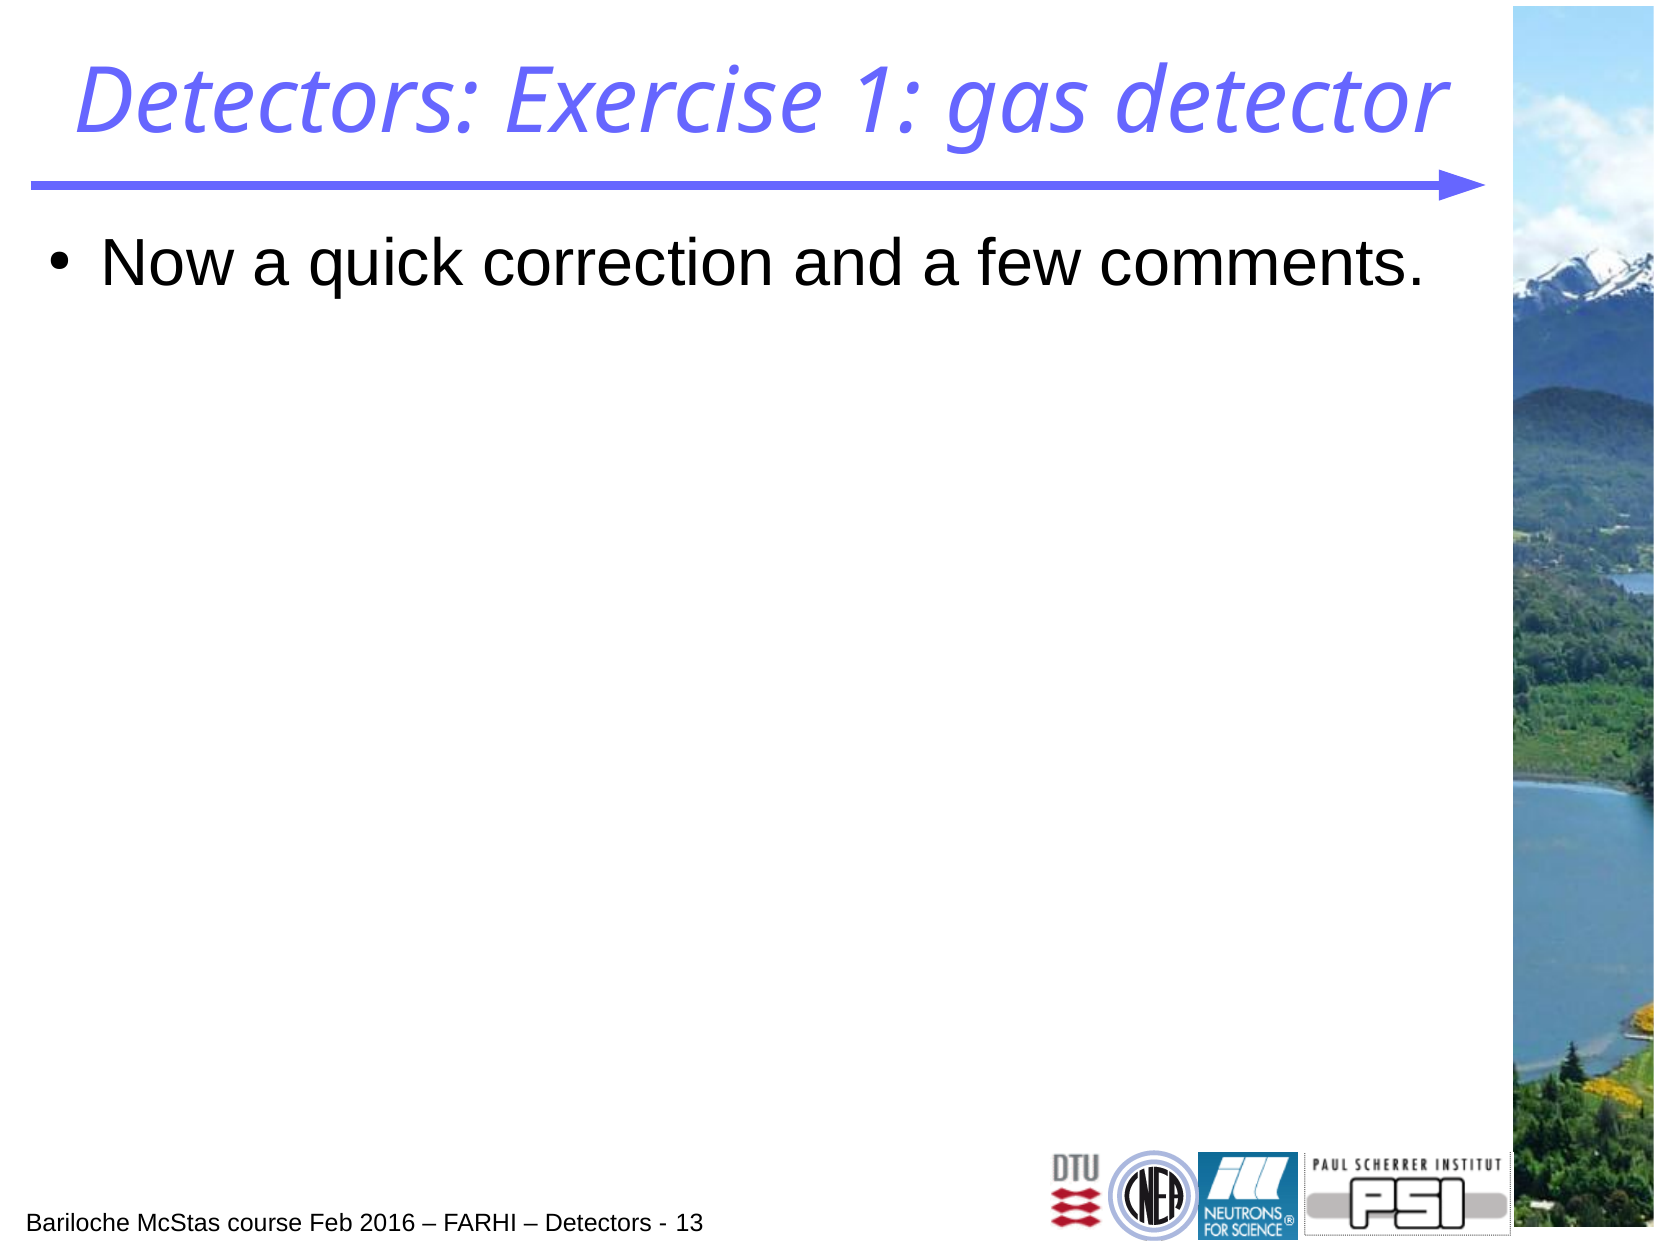

# Detectors: Exercise 1: gas detector
Now a quick correction and a few comments.